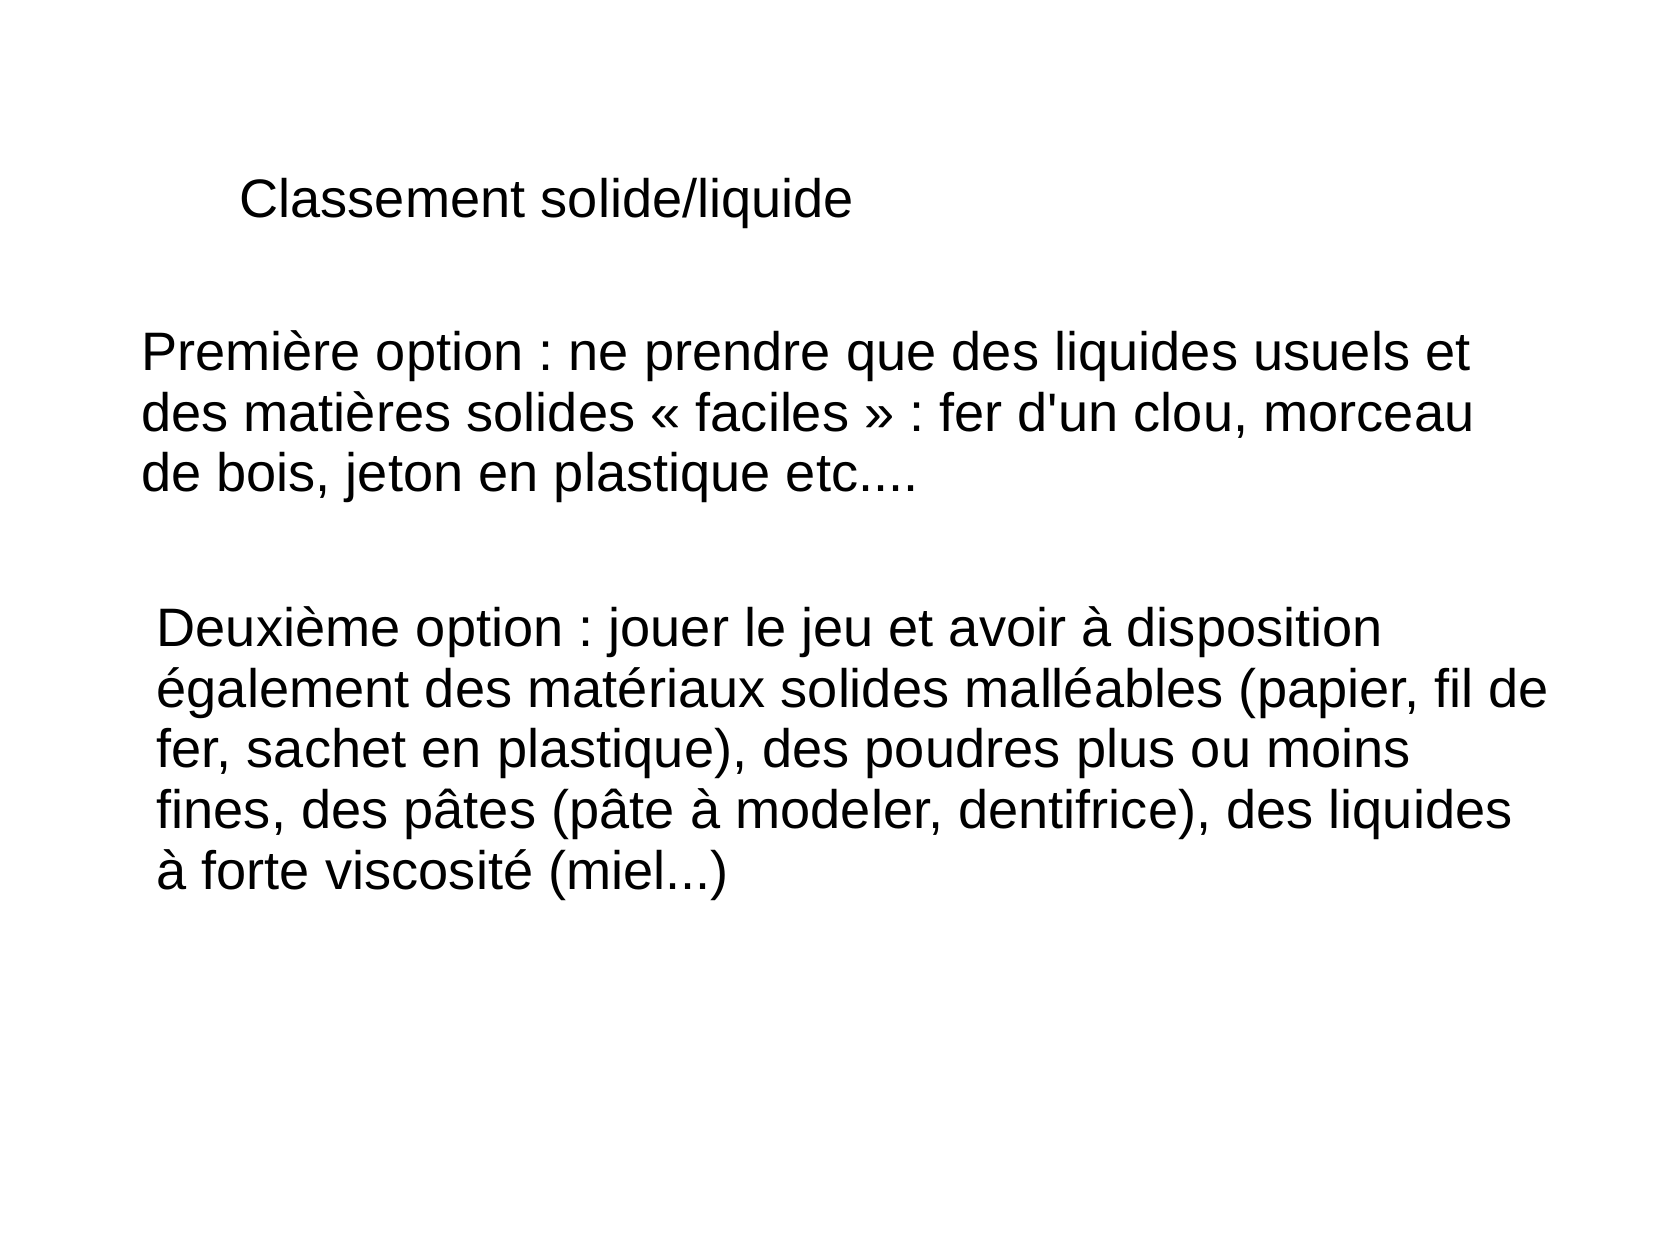

Classement solide/liquide
Première option : ne prendre que des liquides usuels et des matières solides « faciles » : fer d'un clou, morceau de bois, jeton en plastique etc....
Deuxième option : jouer le jeu et avoir à disposition également des matériaux solides malléables (papier, fil de fer, sachet en plastique), des poudres plus ou moins fines, des pâtes (pâte à modeler, dentifrice), des liquides à forte viscosité (miel...)